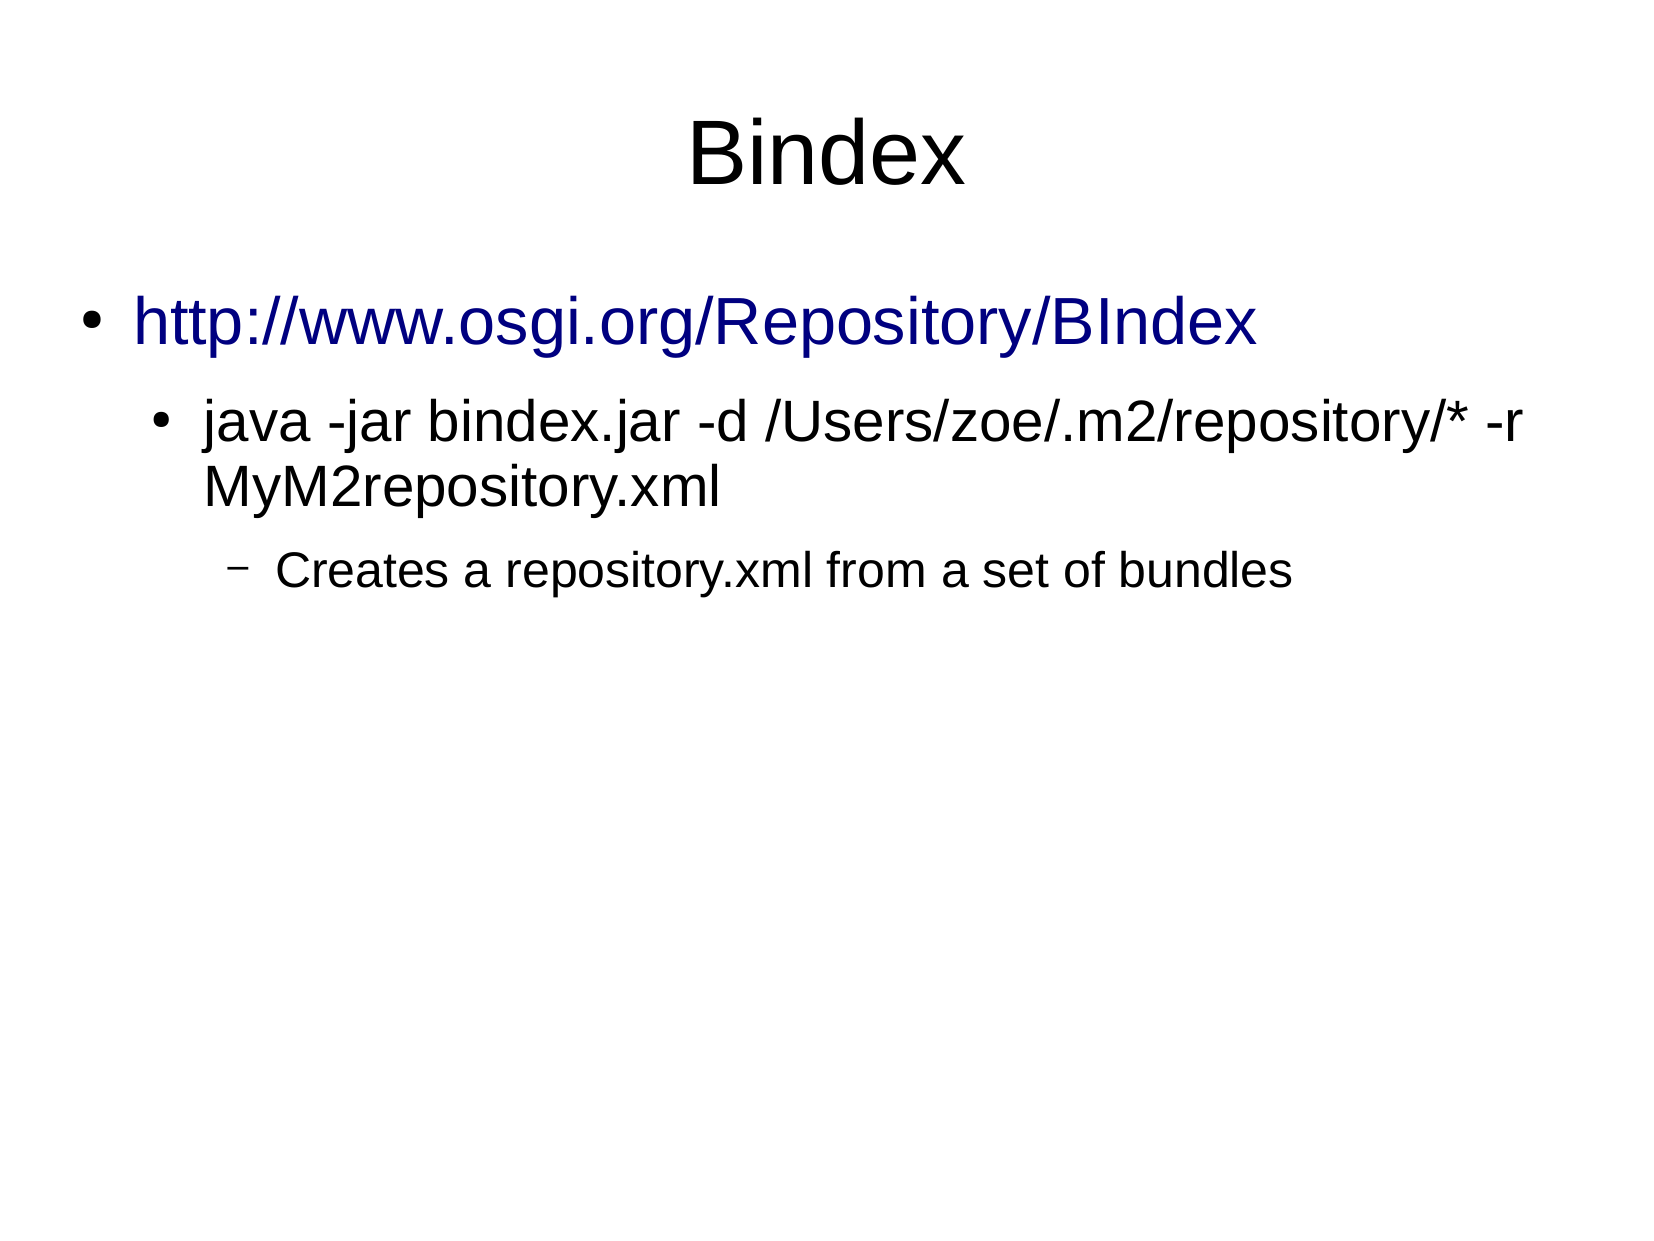

# Bindex
http://www.osgi.org/Repository/BIndex
java -jar bindex.jar -d /Users/zoe/.m2/repository/* -r MyM2repository.xml
Creates a repository.xml from a set of bundles